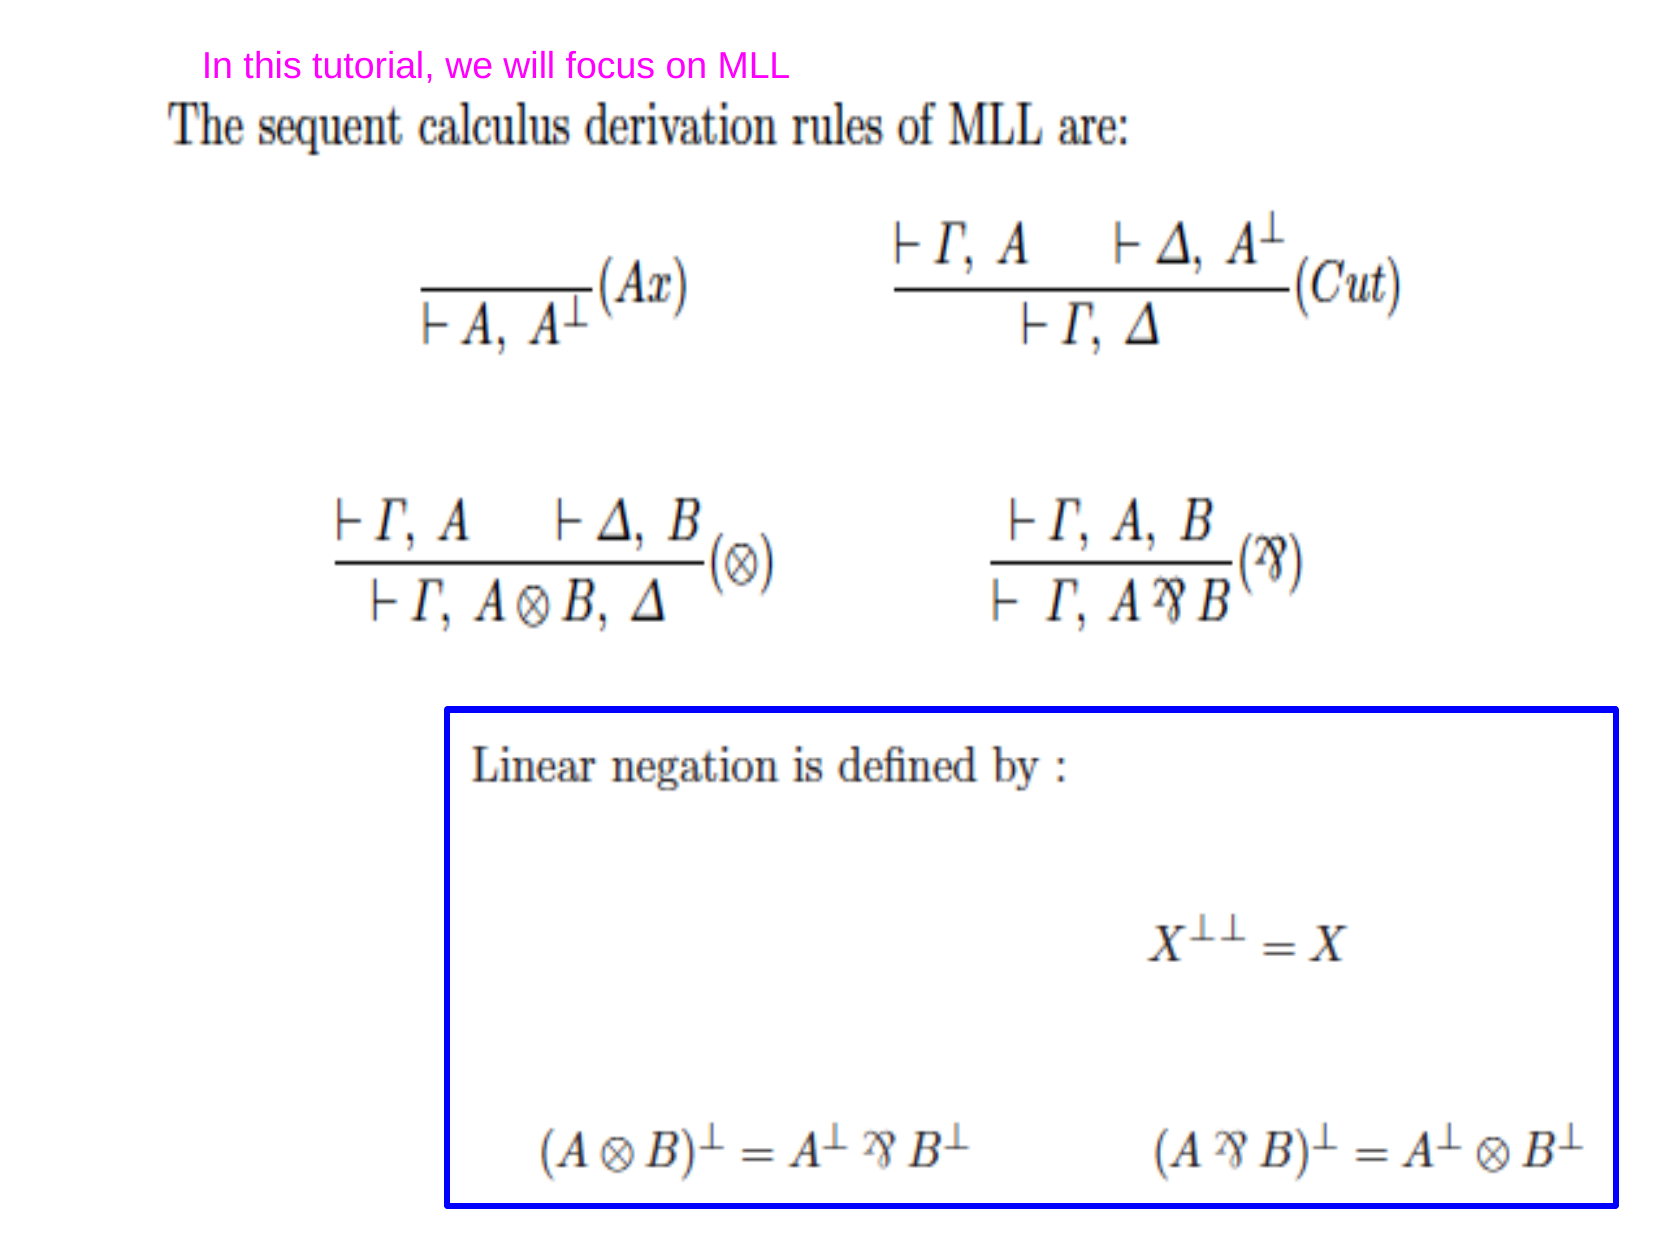

In this tutorial, we will focus on MLL